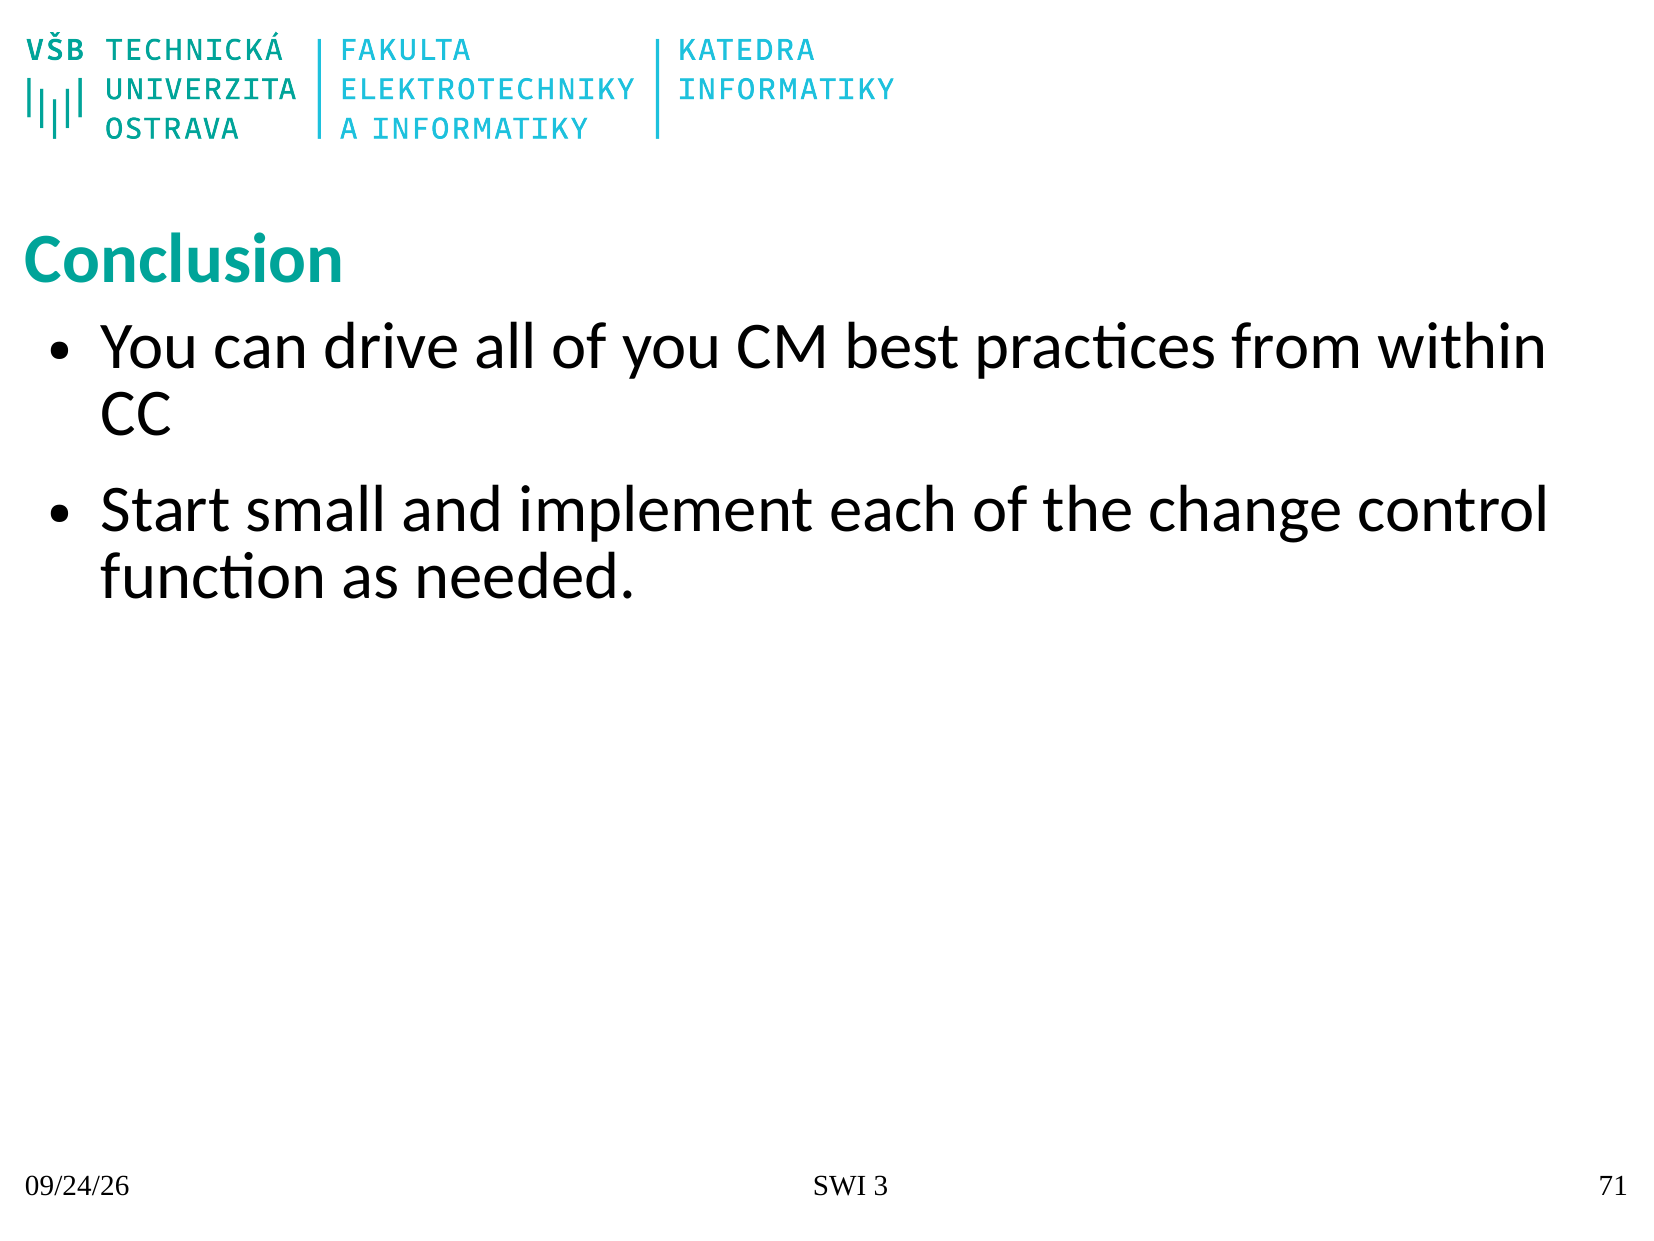

# Conclusion
You can drive all of you CM best practices from within CC
Start small and implement each of the change control function as needed.
SWI 3
71